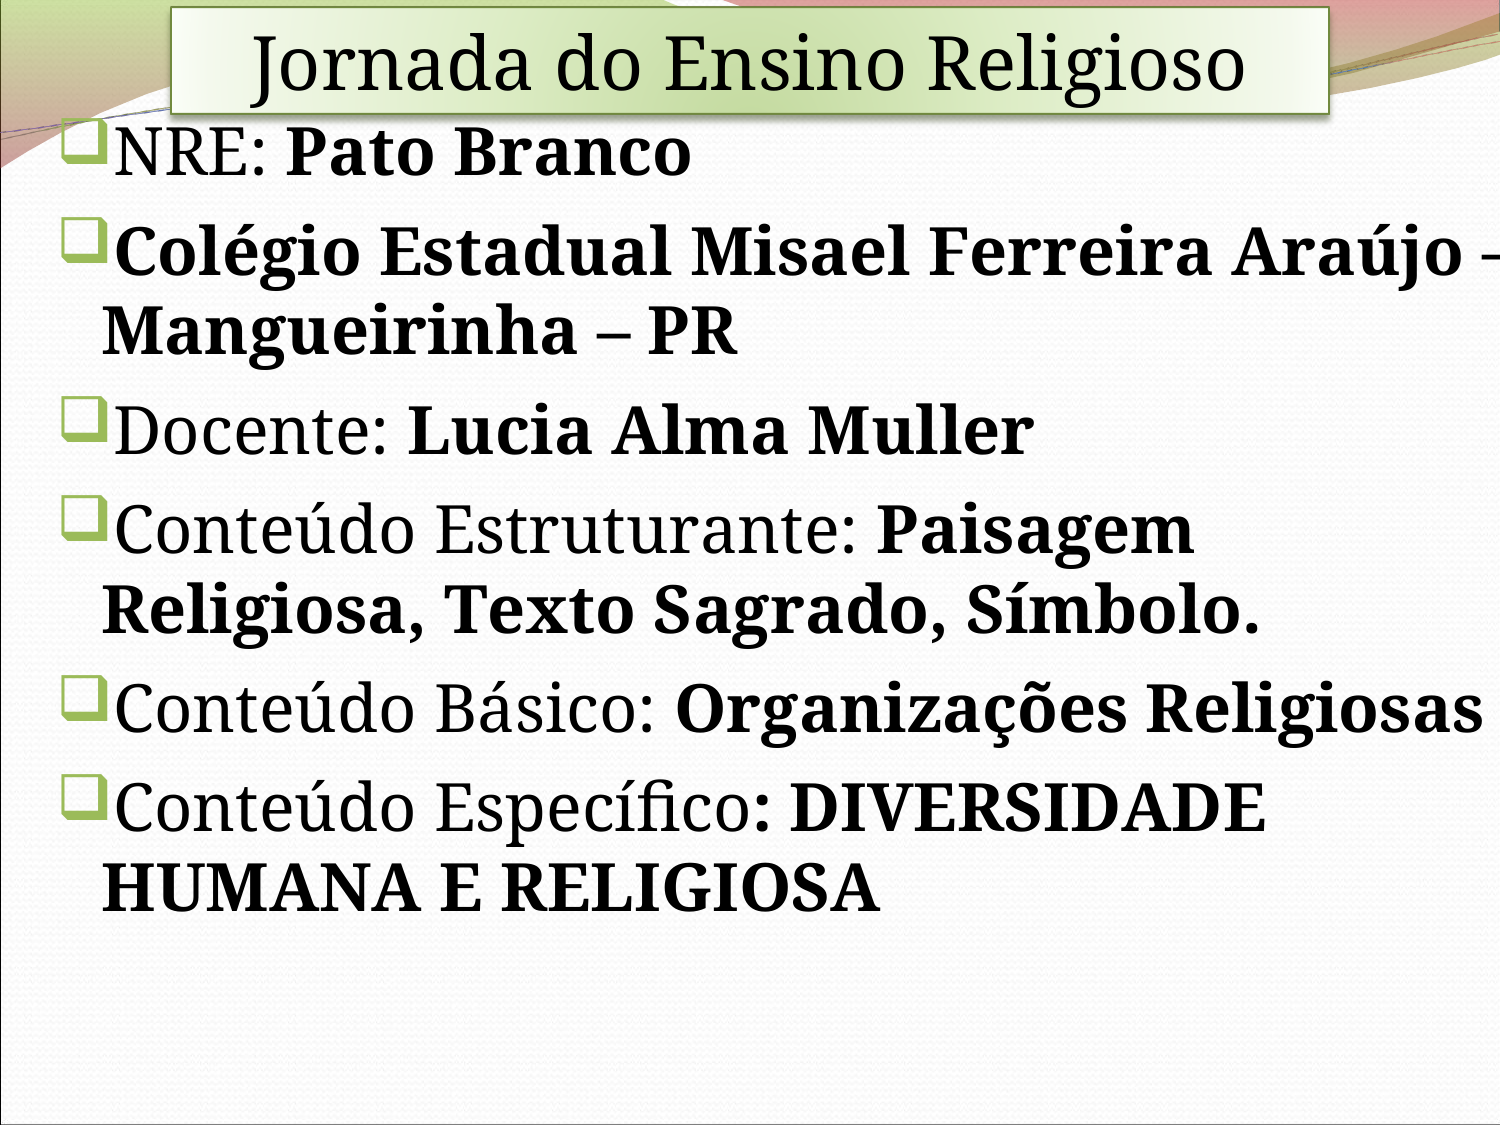

Jornada do Ensino Religioso
NRE: Pato Branco
Colégio Estadual Misael Ferreira Araújo – Mangueirinha – PR
Docente: Lucia Alma Muller
Conteúdo Estruturante: Paisagem Religiosa, Texto Sagrado, Símbolo.
Conteúdo Básico: Organizações Religiosas
Conteúdo Específico: DIVERSIDADE HUMANA E RELIGIOSA